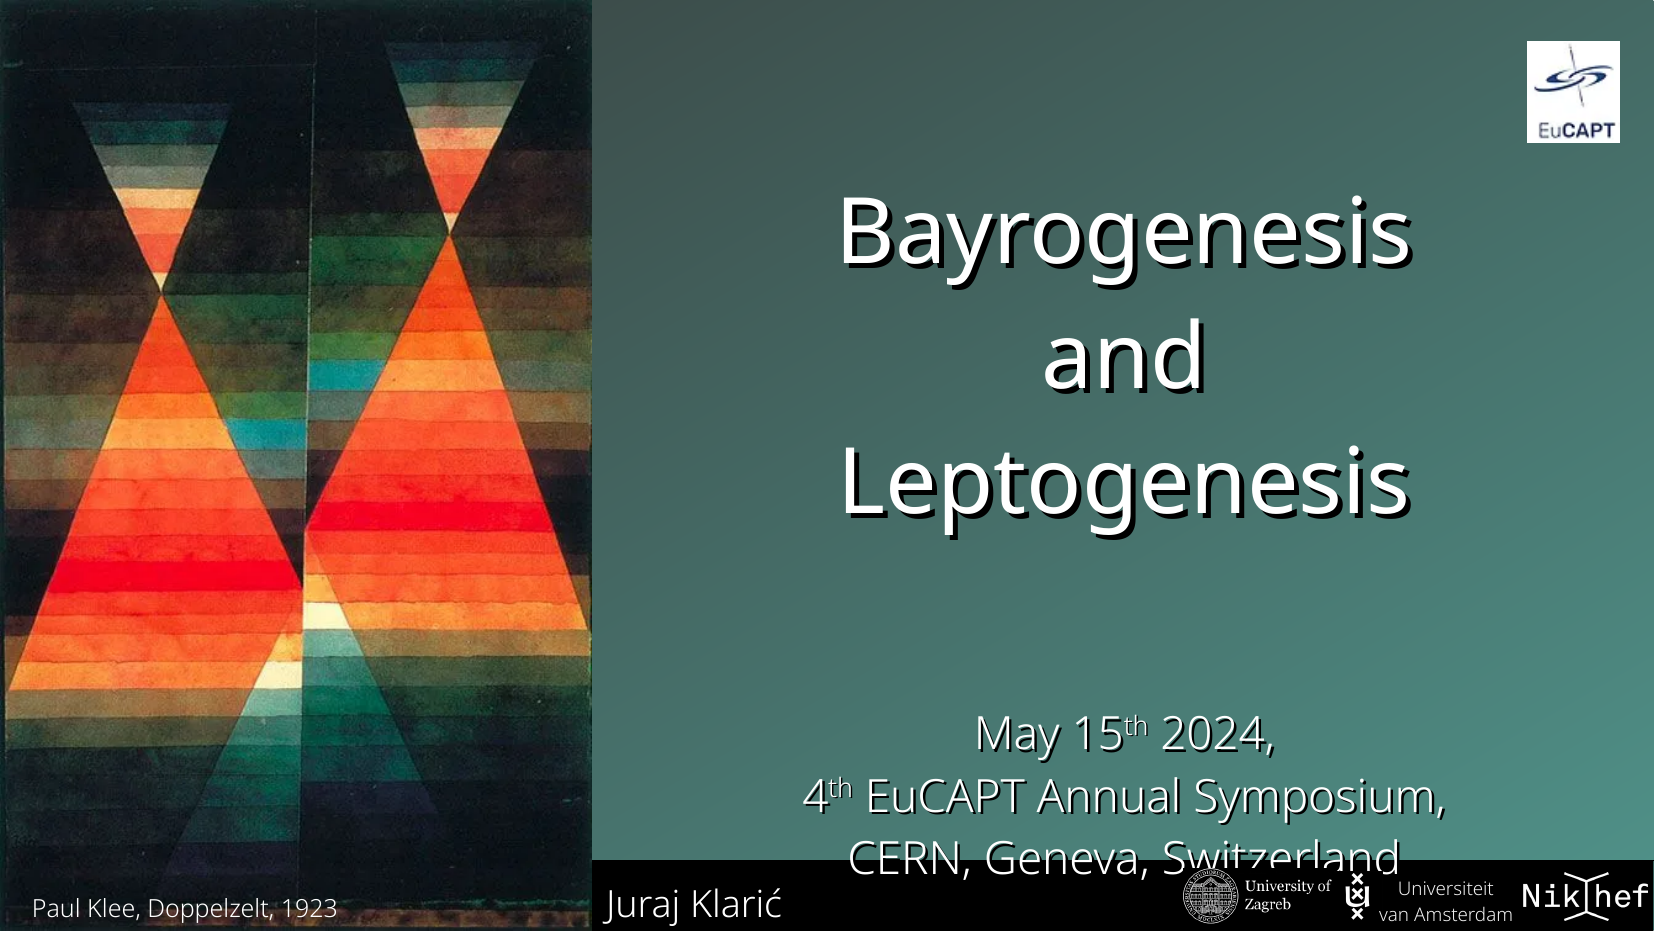

# Bayrogenesis and Leptogenesis
May 15th 2024,
4th EuCAPT Annual Symposium,
CERN, Geneva, Switzerland
Universiteit
van Amsterdam
Juraj Klarić
Paul Klee, Doppelzelt, 1923